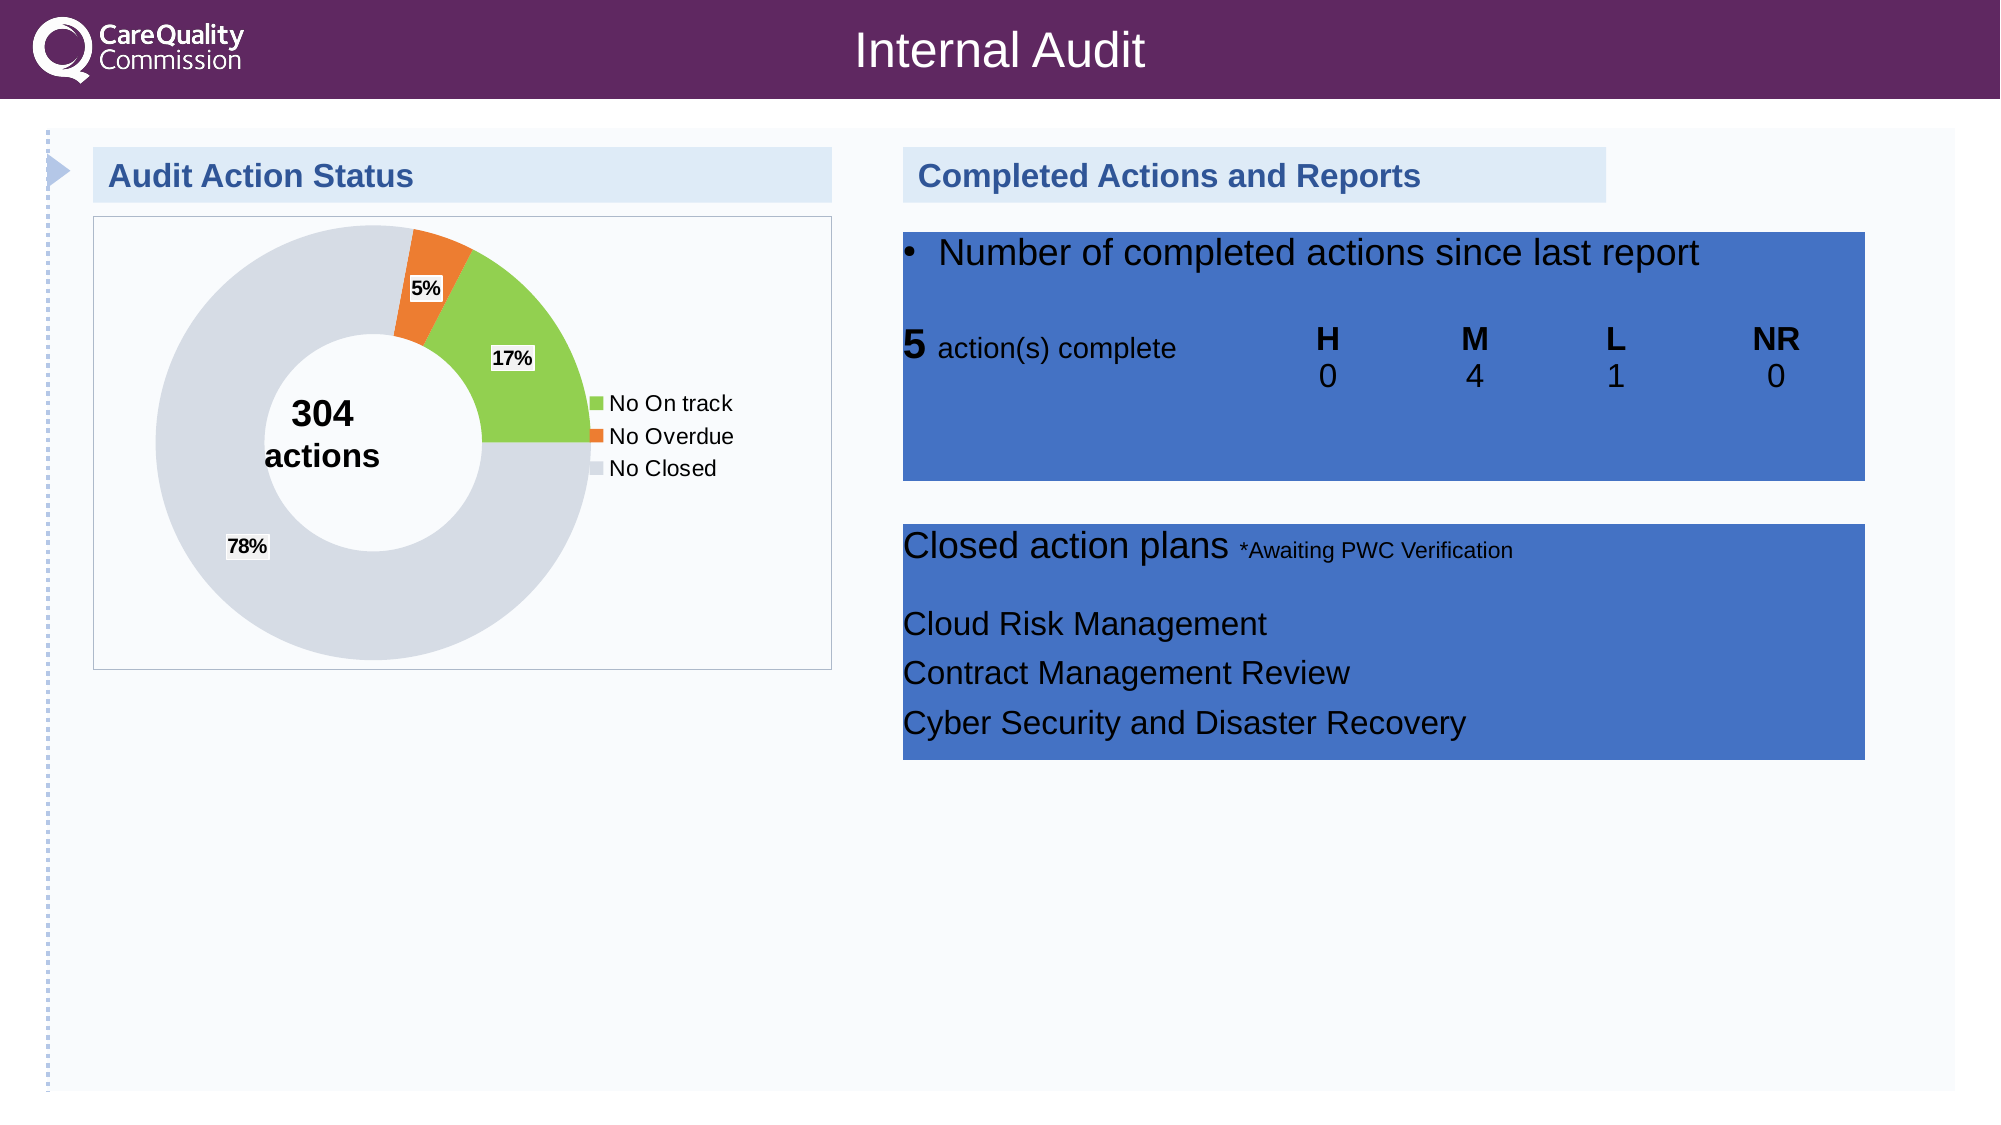

Internal Audit
Audit Action Status
Completed Actions and Reports
### Chart
| Category | Series1 |
|---|---|
| No On track | 53.0 |
| No Overdue | 14.0 |
| No Closed | 237.0 || Number of completed actions since last report | | | | |
| --- | --- | --- | --- | --- |
| 5 action(s) complete | H 0 | M 4 | L 1 | NR 0 |
304
actions
| Closed action plans \*Awaiting PWC Verification |
| --- |
| Cloud Risk Management Contract Management Review Cyber Security and Disaster Recovery |